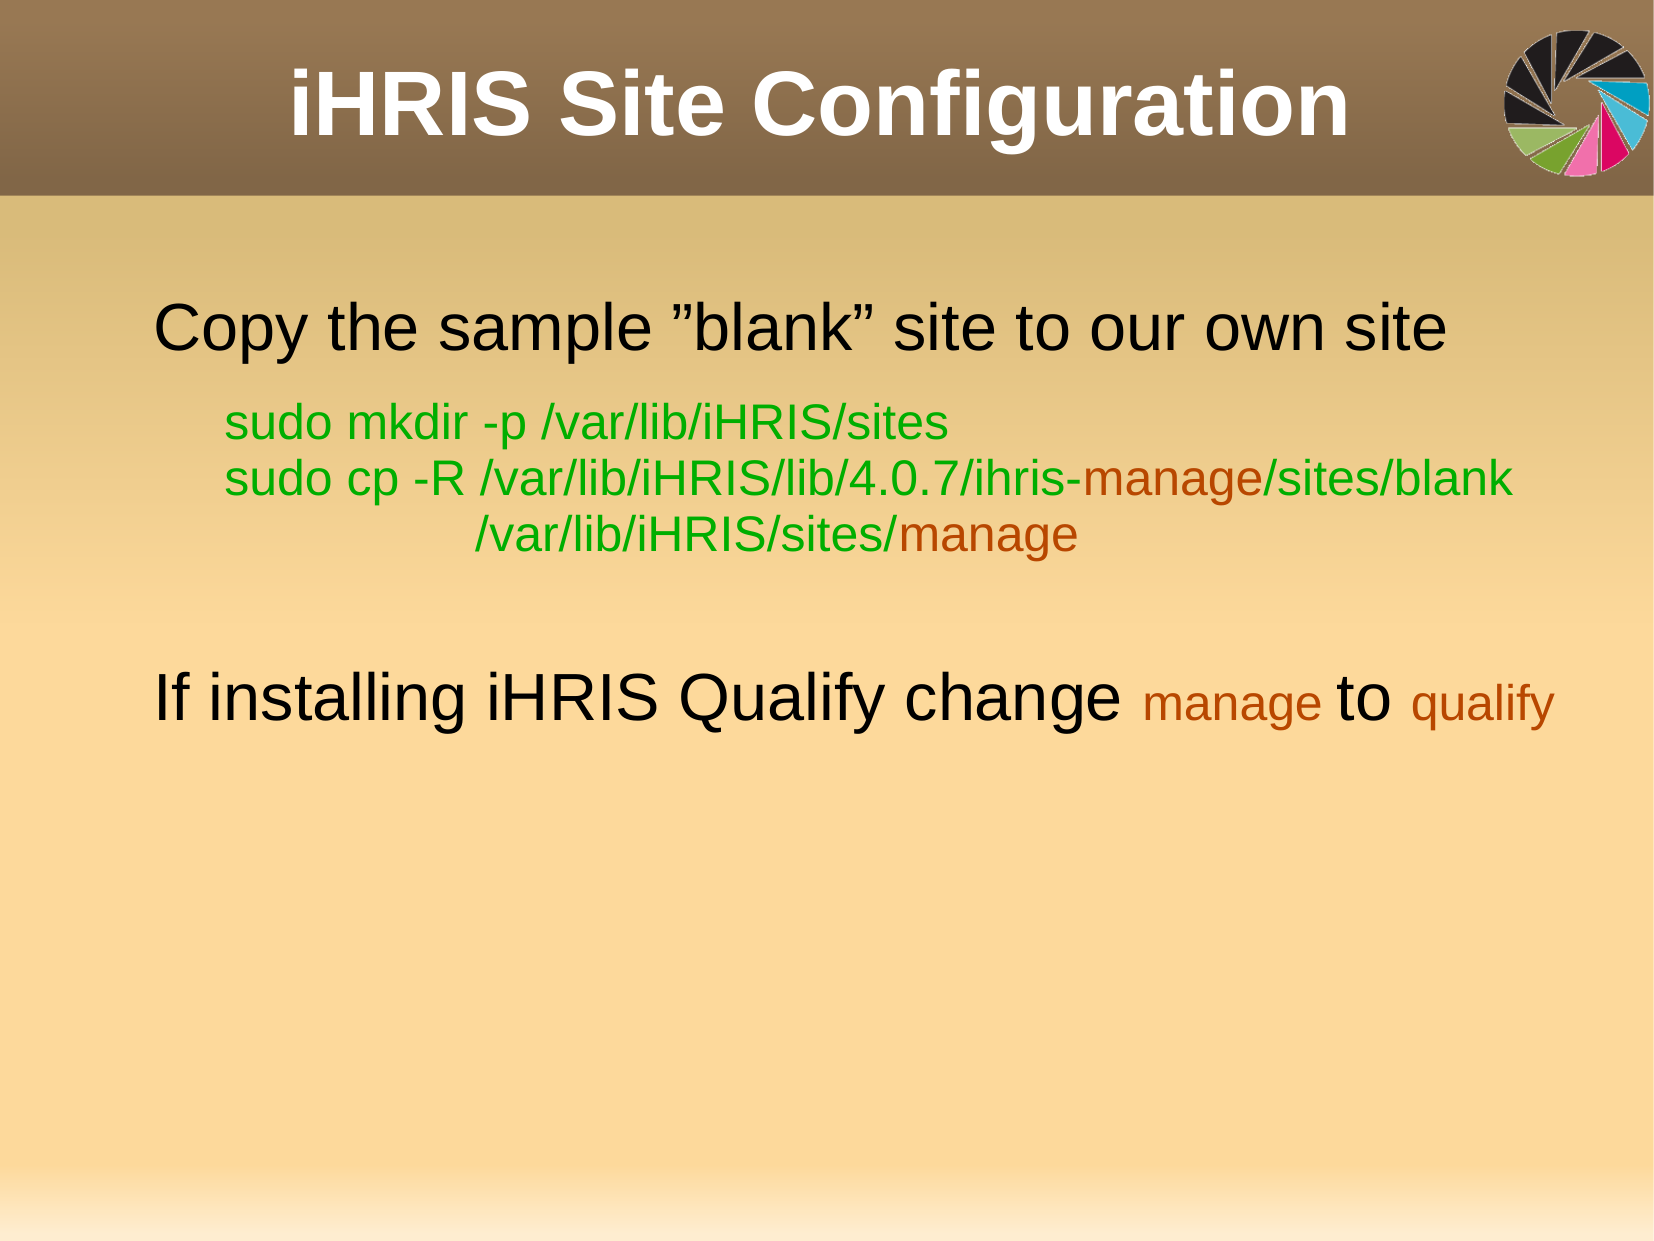

# iHRIS Site Configuration
Copy the sample ”blank” site to our own site
sudo mkdir -p /var/lib/iHRIS/sites
sudo cp -R /var/lib/iHRIS/lib/4.0.7/ihris-manage/sites/blank
 /var/lib/iHRIS/sites/manage
If installing iHRIS Qualify change manage to qualify